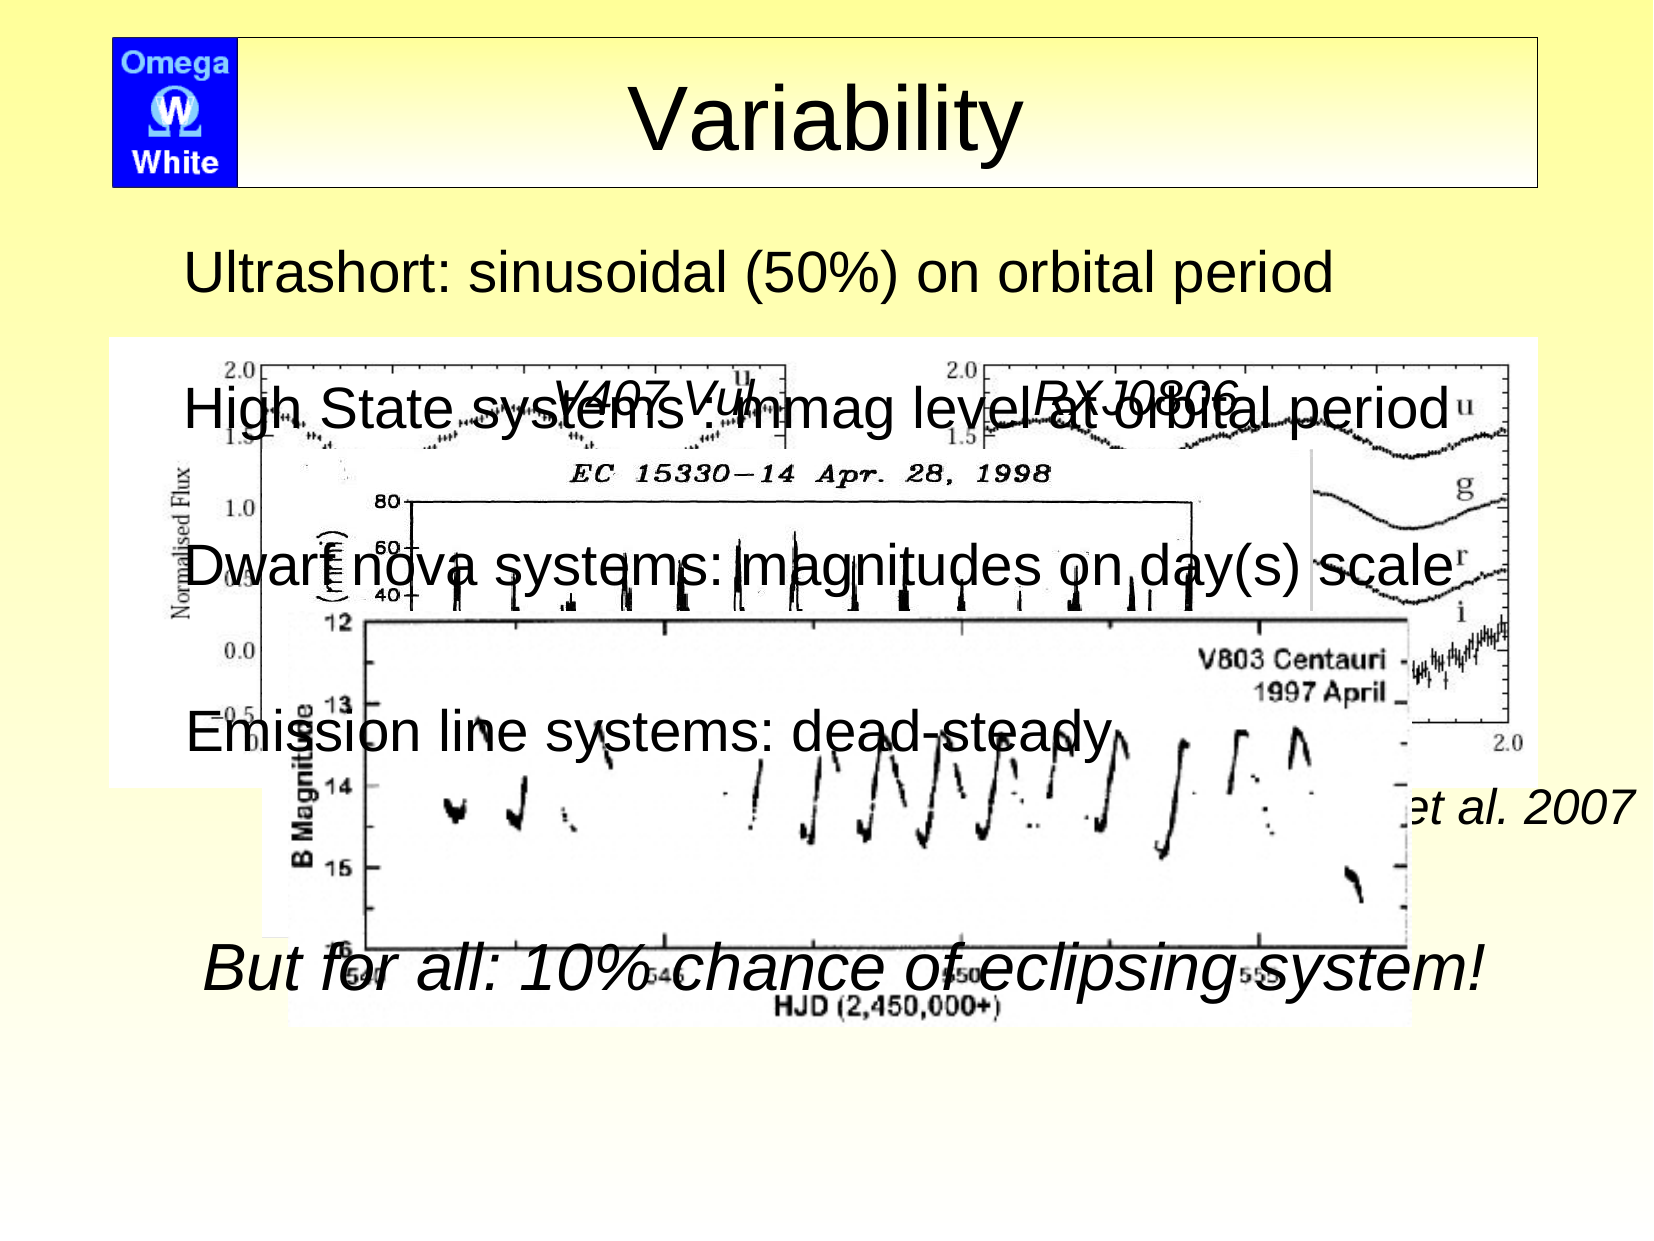

# Variability
 Ultrashort: sinusoidal (50%) on orbital period
 High State systems : mmag level at orbital period
V407 Vul RXJ0806
 Dwarf nova systems: magnitudes on day(s) scale
 Emission line systems: dead-steady
Barros et al. 2007
But for all: 10% chance of eclipsing system!